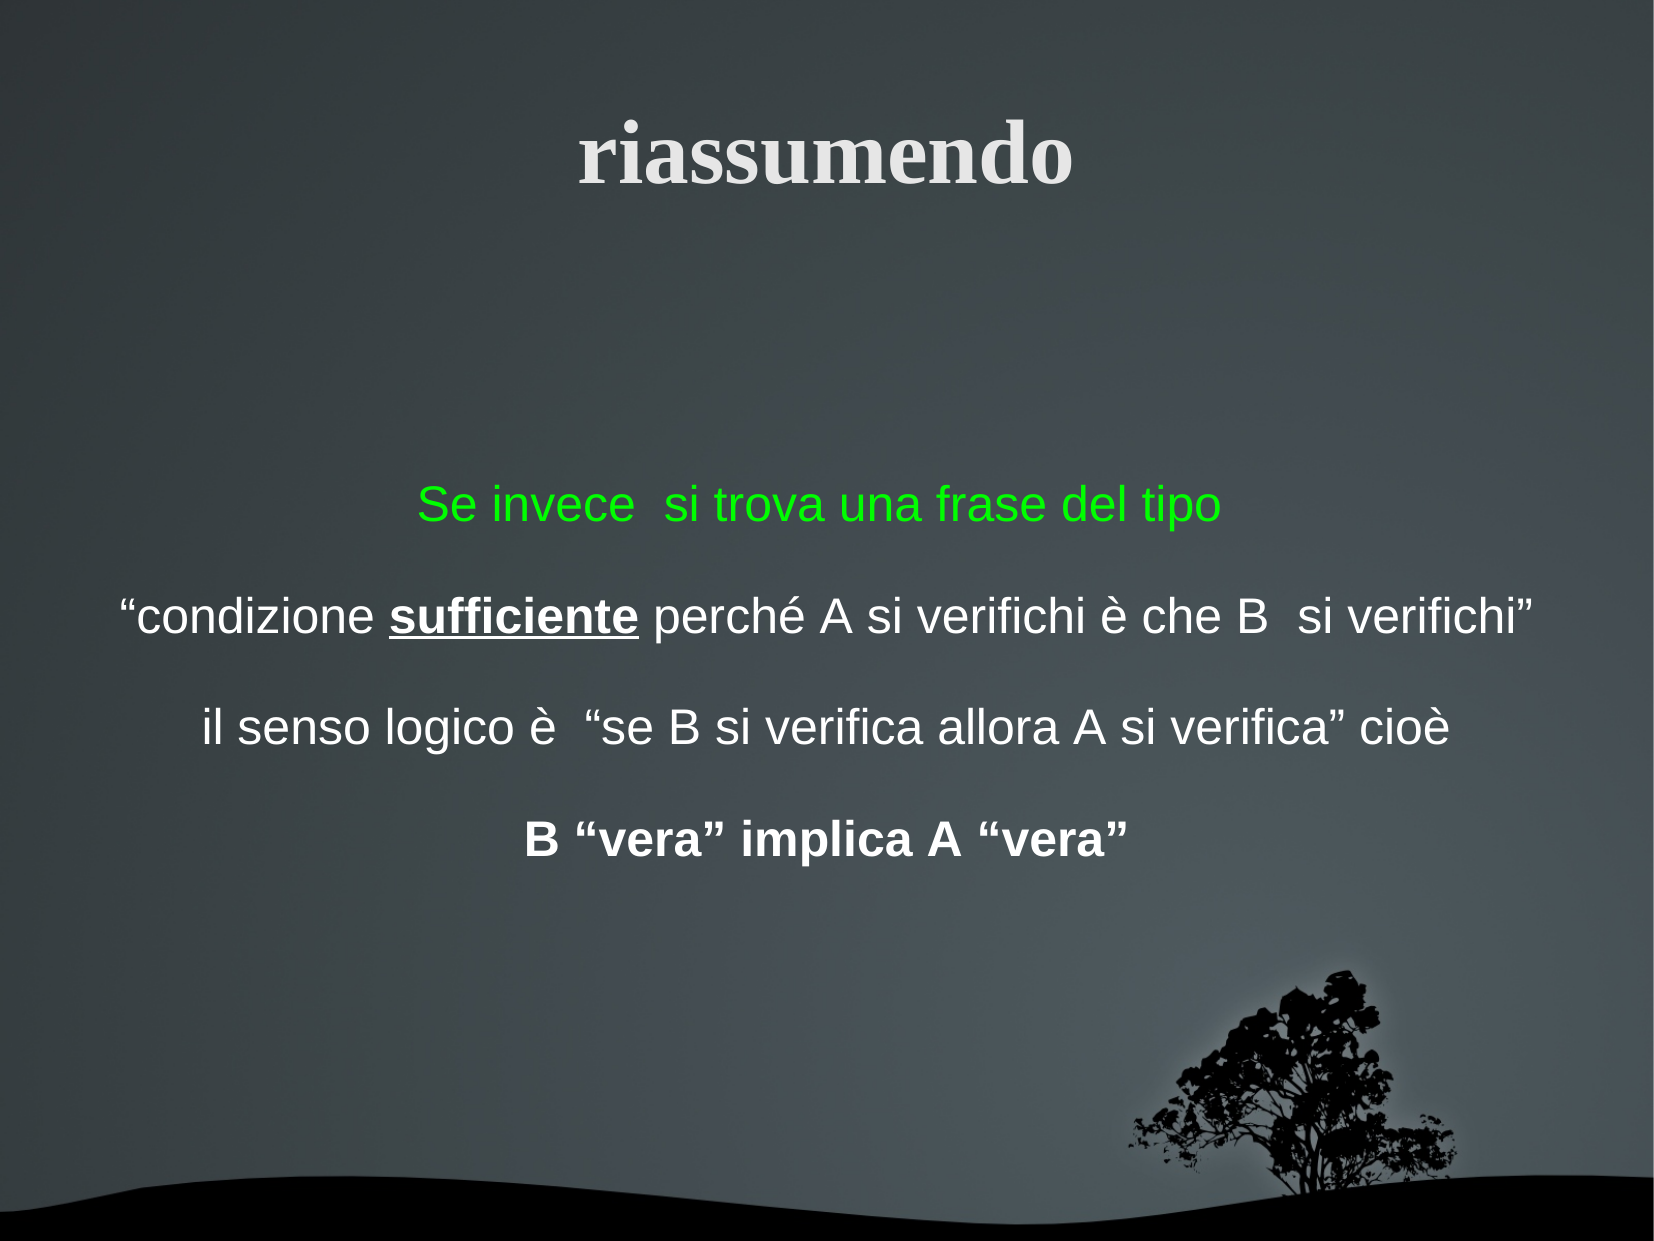

# riassumendo
Se invece si trova una frase del tipo
“condizione sufficiente perché A si verifichi è che B si verifichi”
il senso logico è “se B si verifica allora A si verifica” cioè
B “vera” implica A “vera”